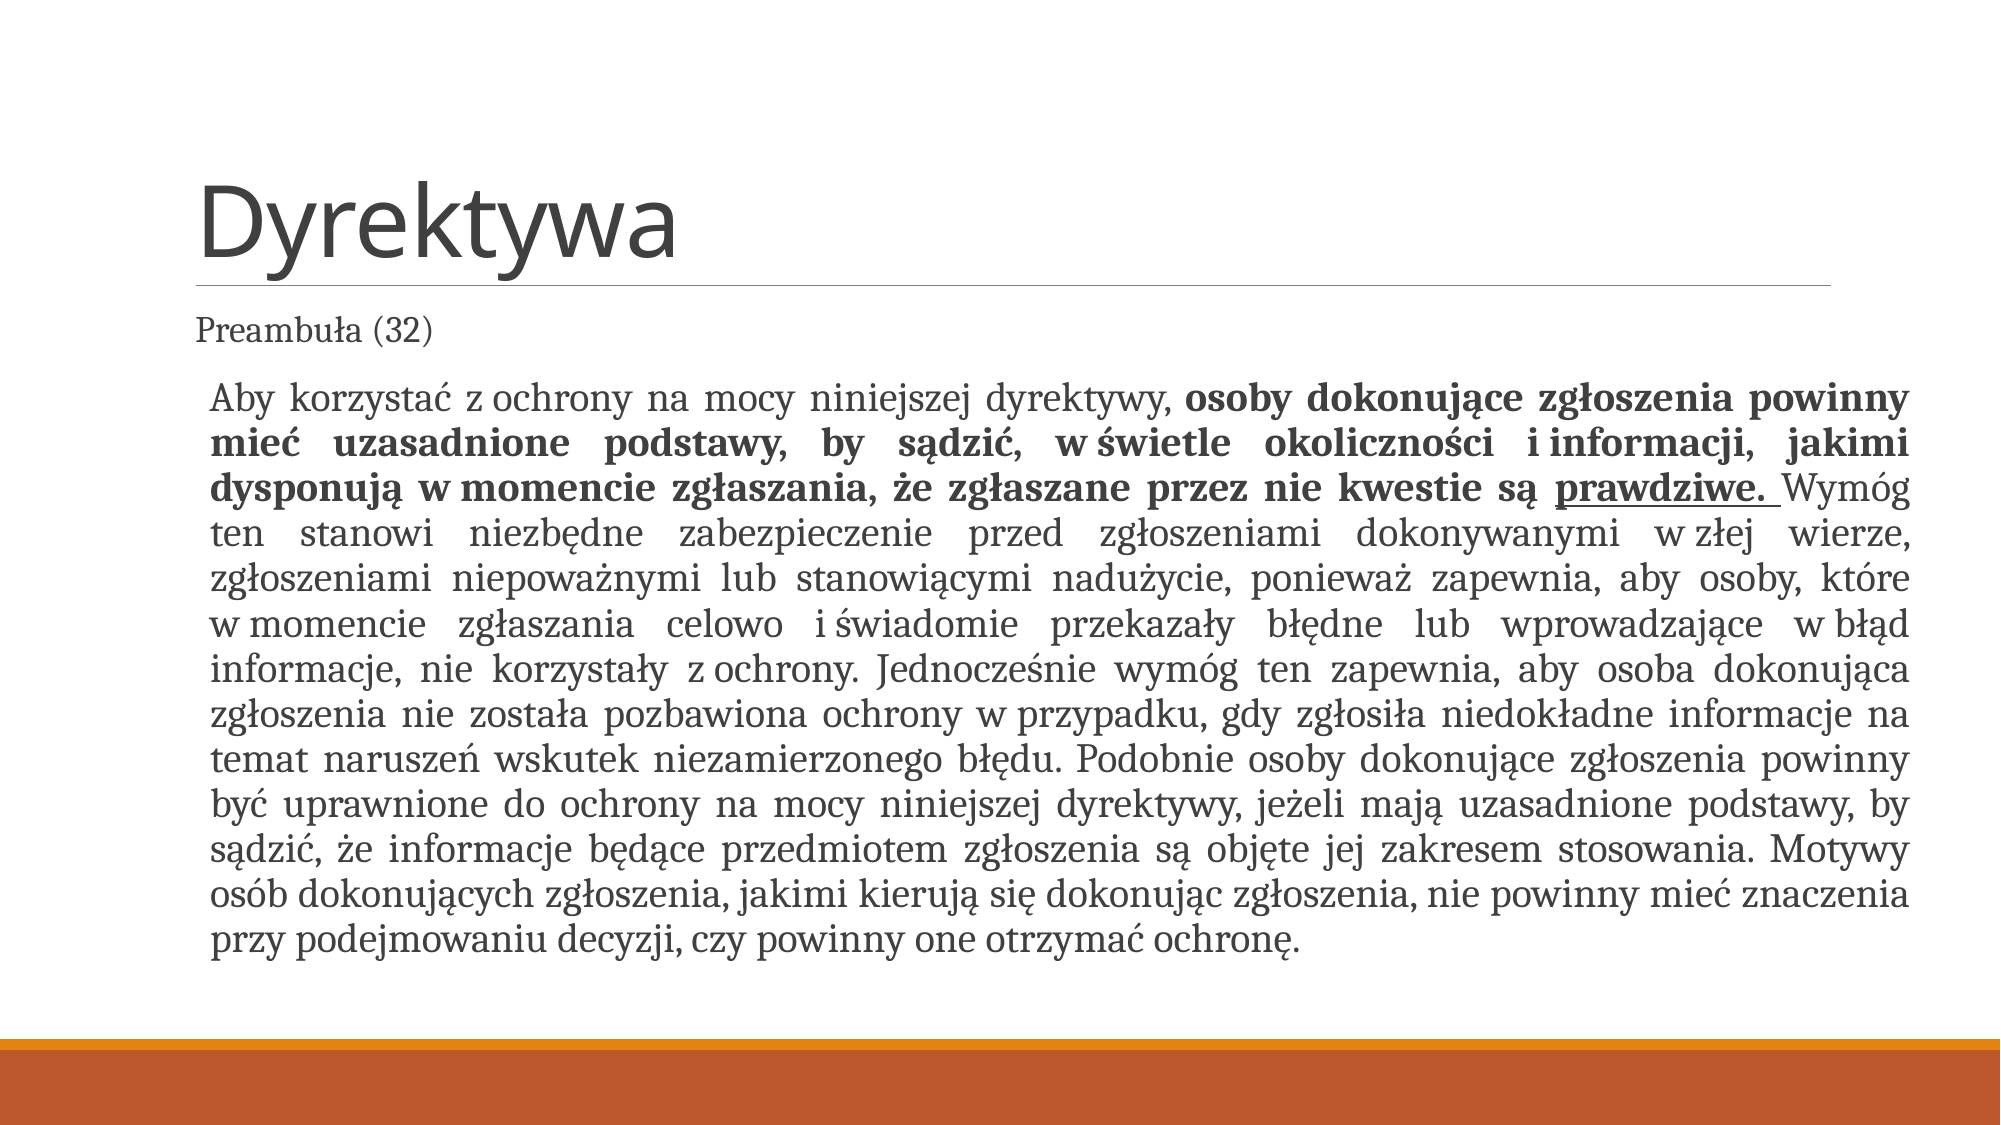

# Dyrektywa
Preambuła (32)
 Aby korzystać z ochrony na mocy niniejszej dyrektywy, osoby dokonujące zgłoszenia powinny mieć uzasadnione podstawy, by sądzić, w świetle okoliczności i informacji, jakimi dysponują w momencie zgłaszania, że zgłaszane przez nie kwestie są prawdziwe. Wymóg ten stanowi niezbędne zabezpieczenie przed zgłoszeniami dokonywanymi w złej wierze, zgłoszeniami niepoważnymi lub stanowiącymi nadużycie, ponieważ zapewnia, aby osoby, które w momencie zgłaszania celowo i świadomie przekazały błędne lub wprowadzające w błąd informacje, nie korzystały z ochrony. Jednocześnie wymóg ten zapewnia, aby osoba dokonująca zgłoszenia nie została pozbawiona ochrony w przypadku, gdy zgłosiła niedokładne informacje na temat naruszeń wskutek niezamierzonego błędu. Podobnie osoby dokonujące zgłoszenia powinny być uprawnione do ochrony na mocy niniejszej dyrektywy, jeżeli mają uzasadnione podstawy, by sądzić, że informacje będące przedmiotem zgłoszenia są objęte jej zakresem stosowania. Motywy osób dokonujących zgłoszenia, jakimi kierują się dokonując zgłoszenia, nie powinny mieć znaczenia przy podejmowaniu decyzji, czy powinny one otrzymać ochronę.